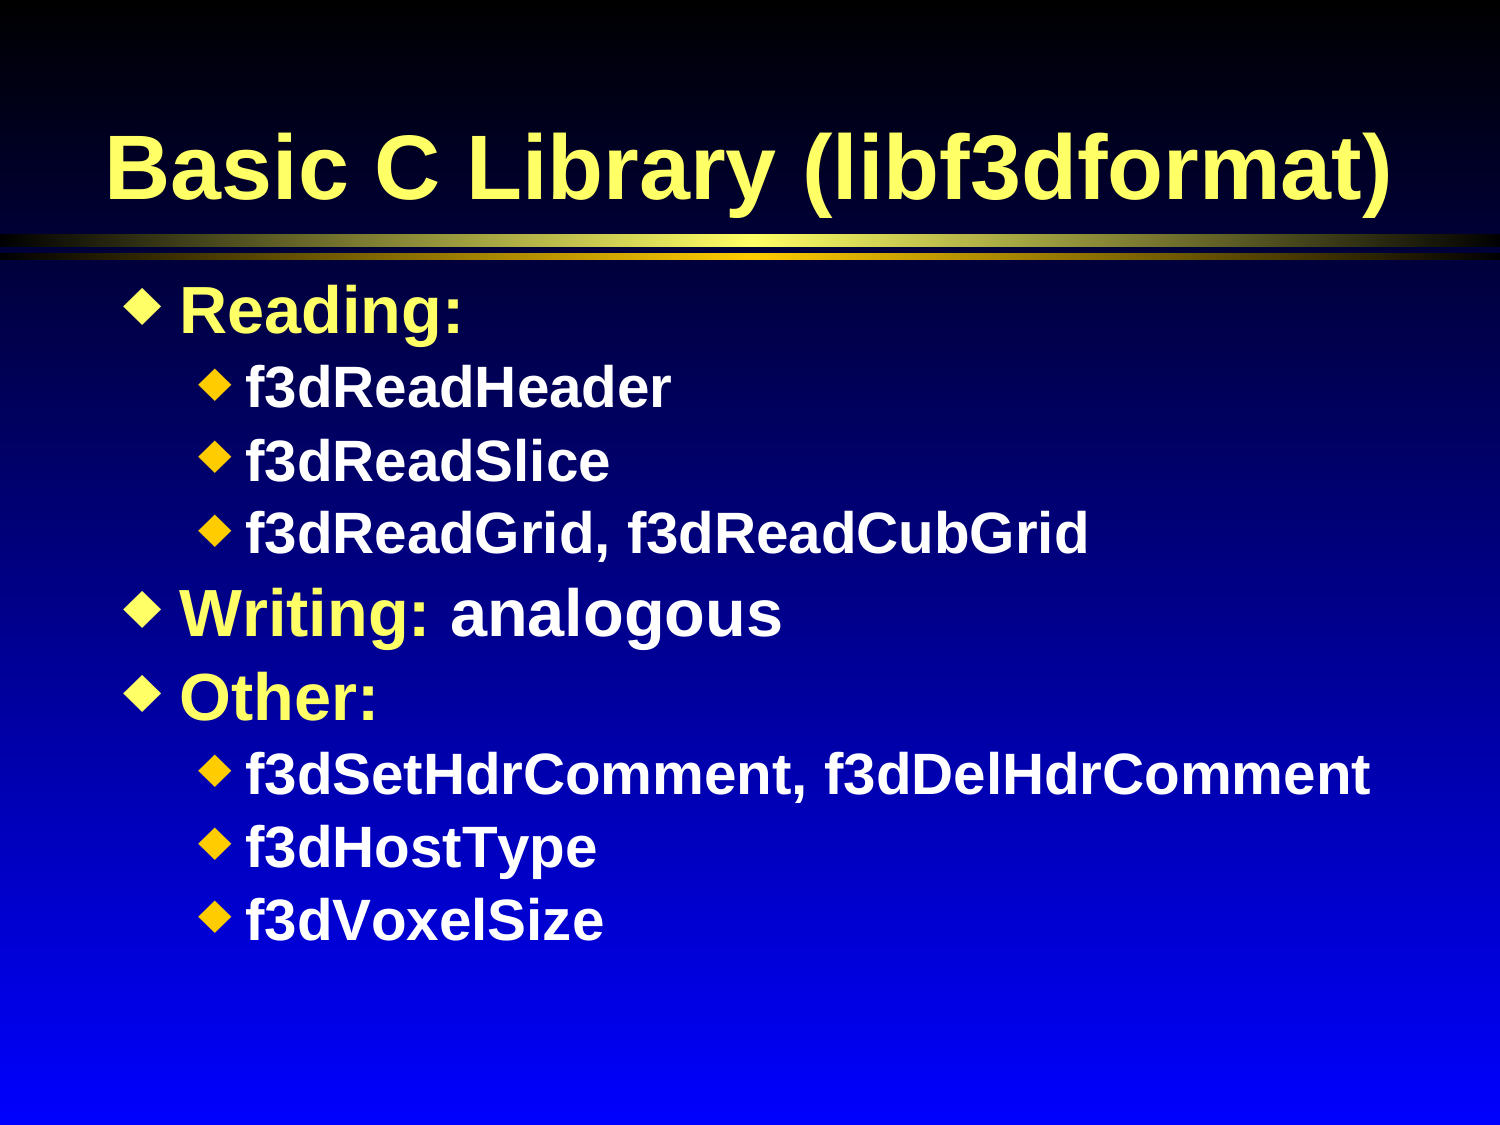

# Basic C Library (libf3dformat)
Reading:
f3dReadHeader
f3dReadSlice
f3dReadGrid, f3dReadCubGrid
Writing: analogous
Other:
f3dSetHdrComment, f3dDelHdrComment
f3dHostType
f3dVoxelSize